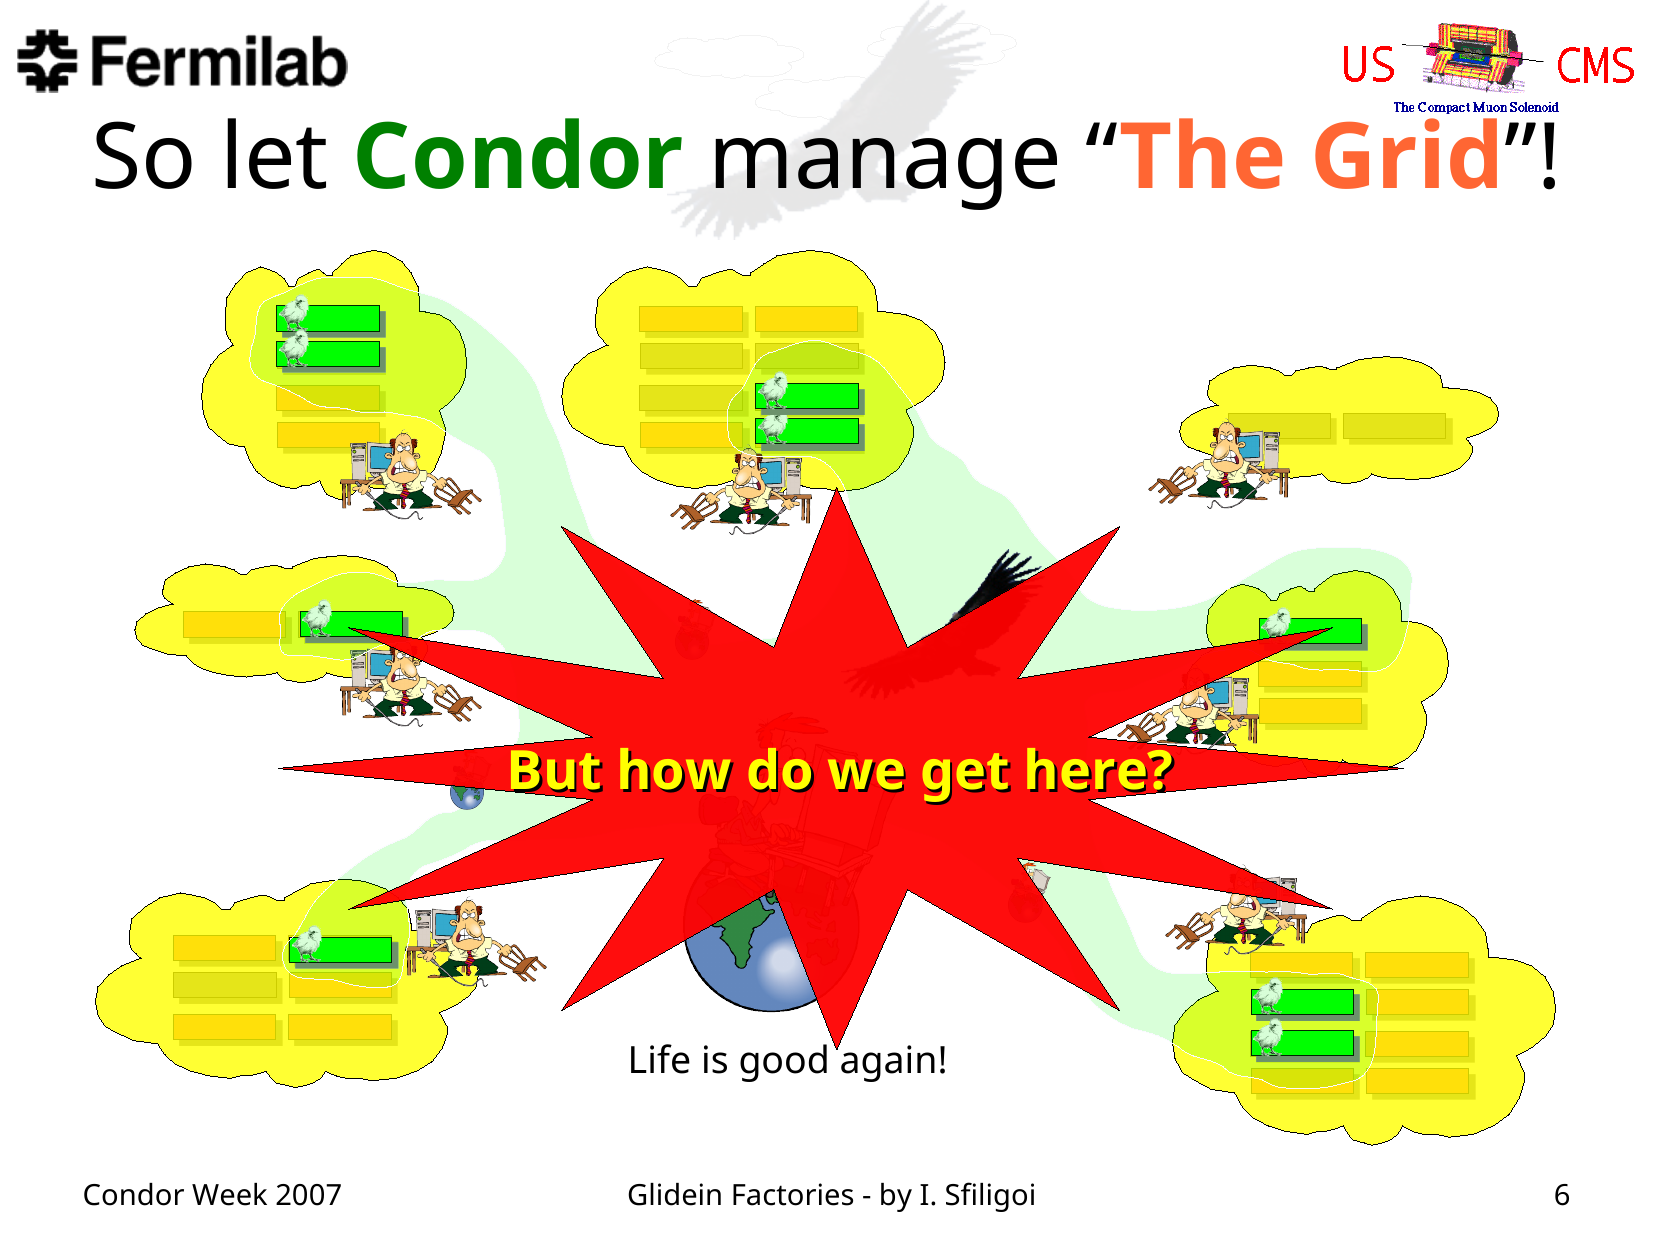

# So let Condor manage “The Grid”!
But how do we get here?
Life is good again!
Condor Week 2007
Glidein Factories - by I. Sfiligoi
6